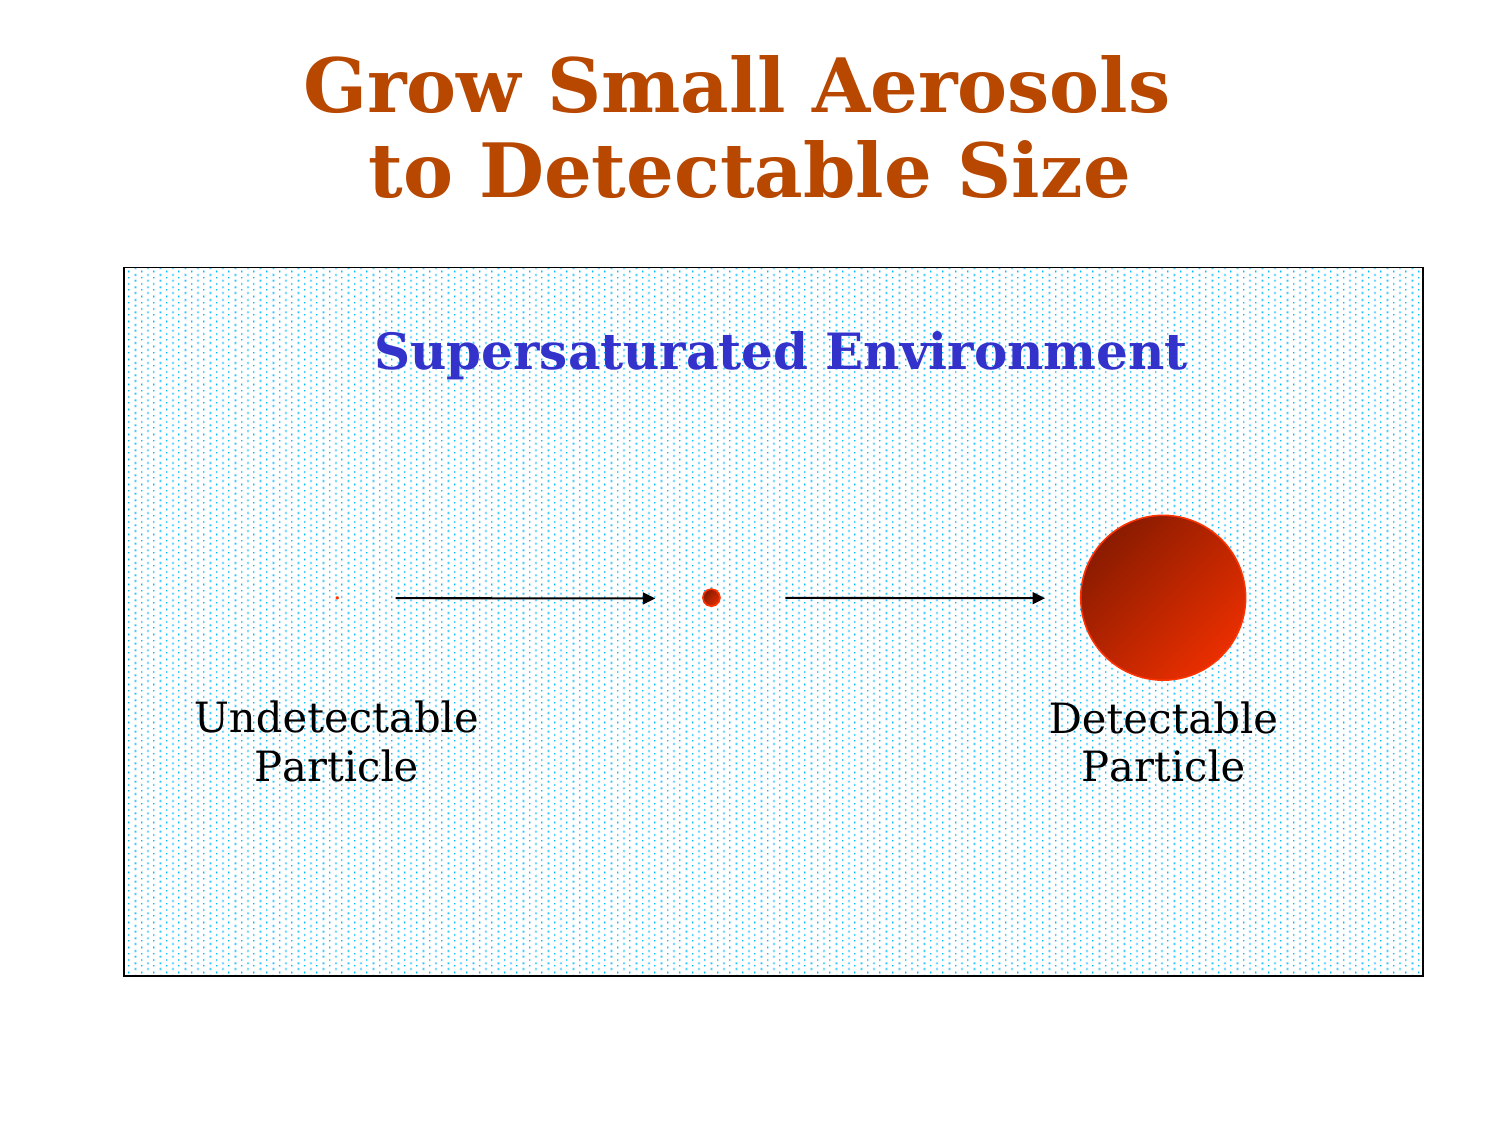

Grow Small Aerosols
to Detectable Size
Supersaturated Environment
Undetectable
Particle
Detectable
Particle